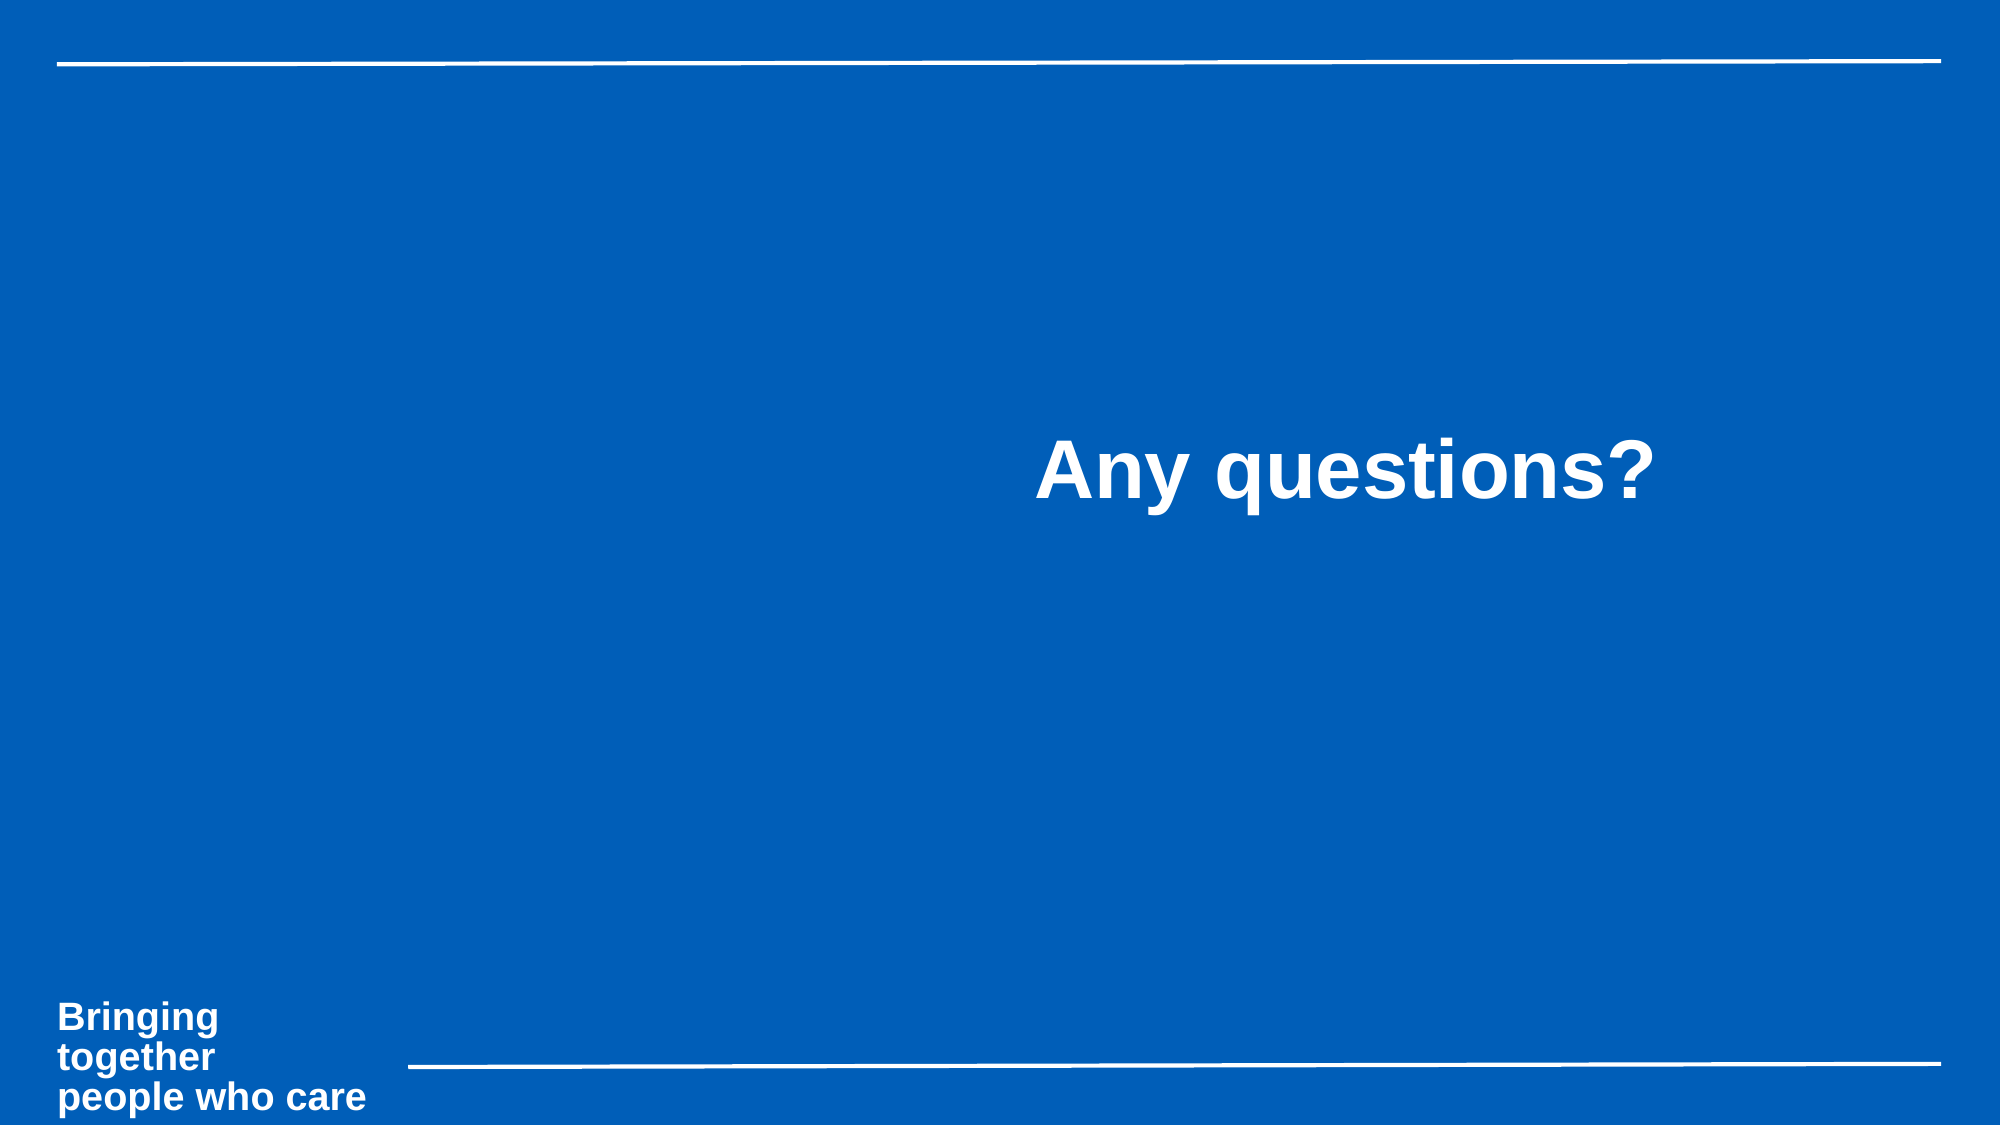

# Any questions?
Bringing together
people who care